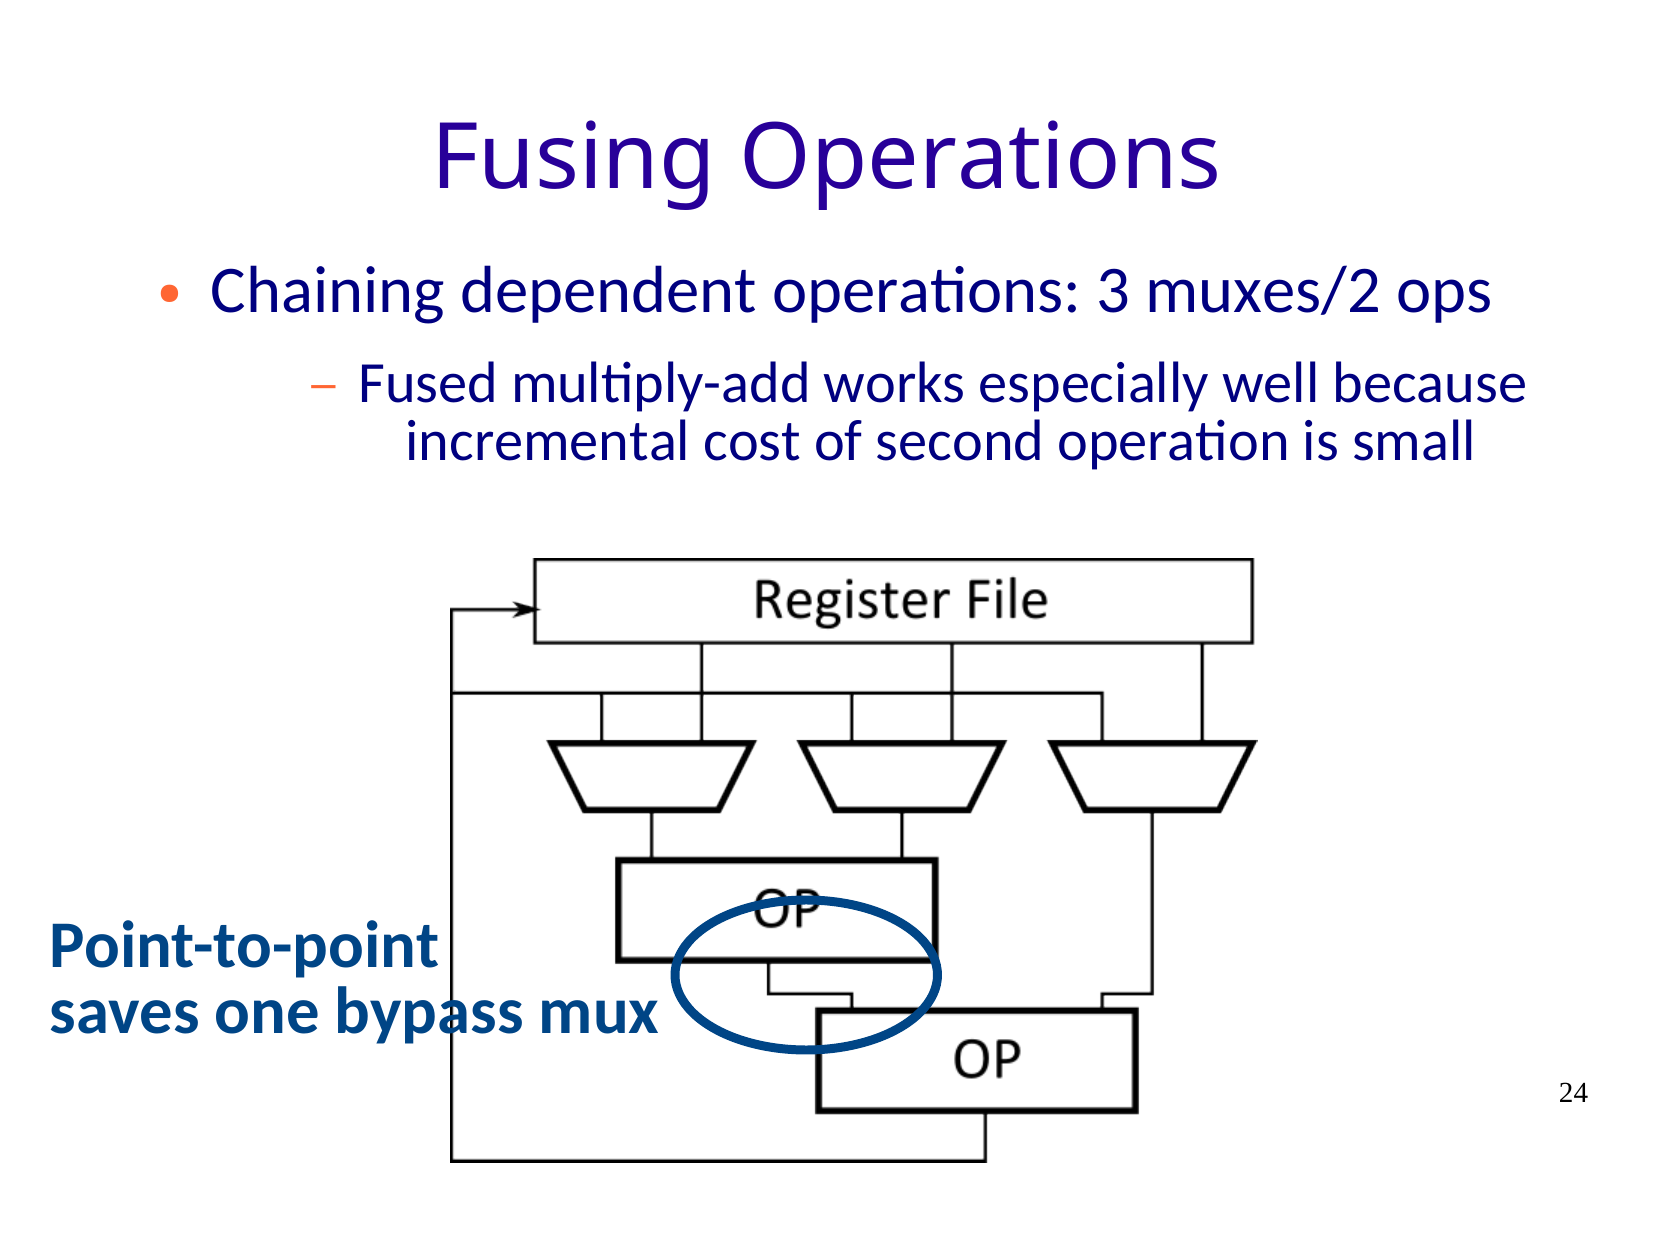

# Fusing Operations
Chaining dependent operations: 3 muxes/2 ops
Fused multiply-add works especially well because incremental cost of second operation is small
Point-to-point
saves one bypass mux
24